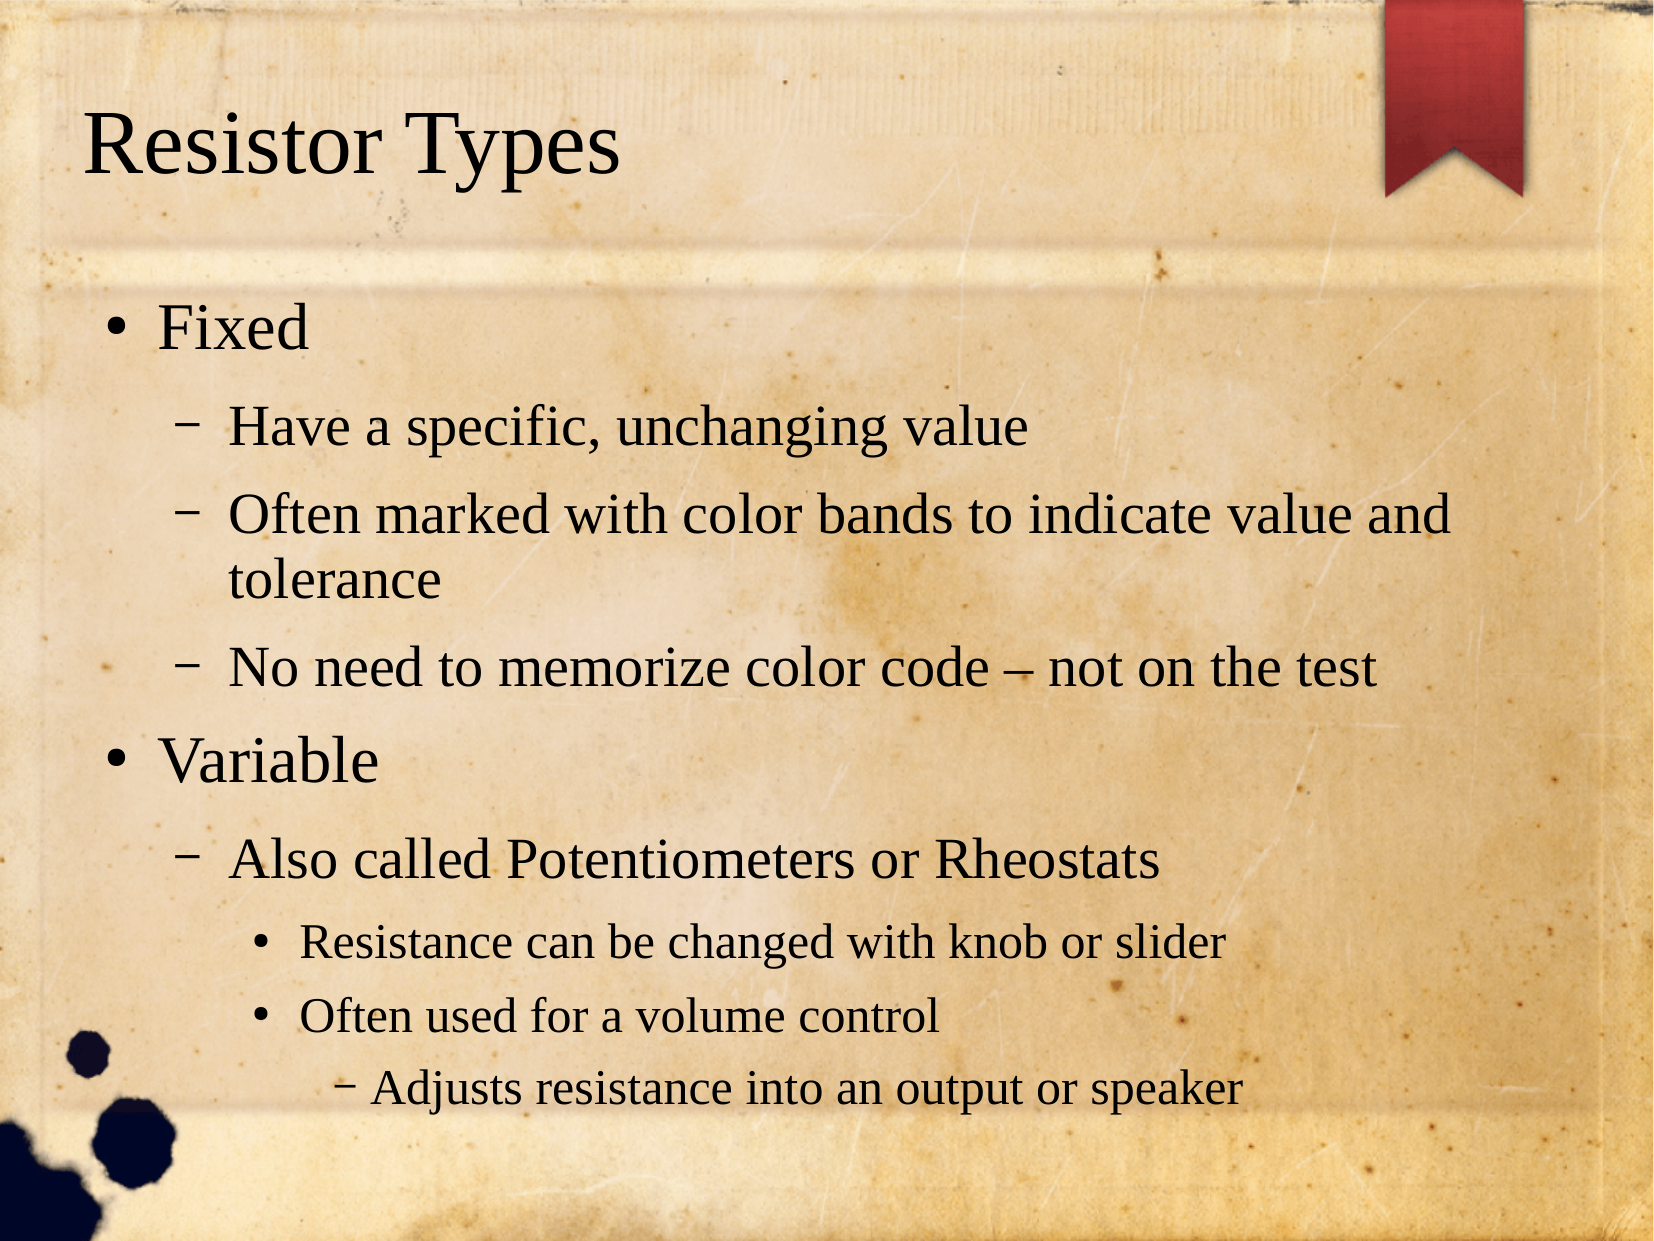

# Resistor Types
Fixed
Have a specific, unchanging value
Often marked with color bands to indicate value and tolerance
No need to memorize color code – not on the test
Variable
Also called Potentiometers or Rheostats
Resistance can be changed with knob or slider
Often used for a volume control
Adjusts resistance into an output or speaker